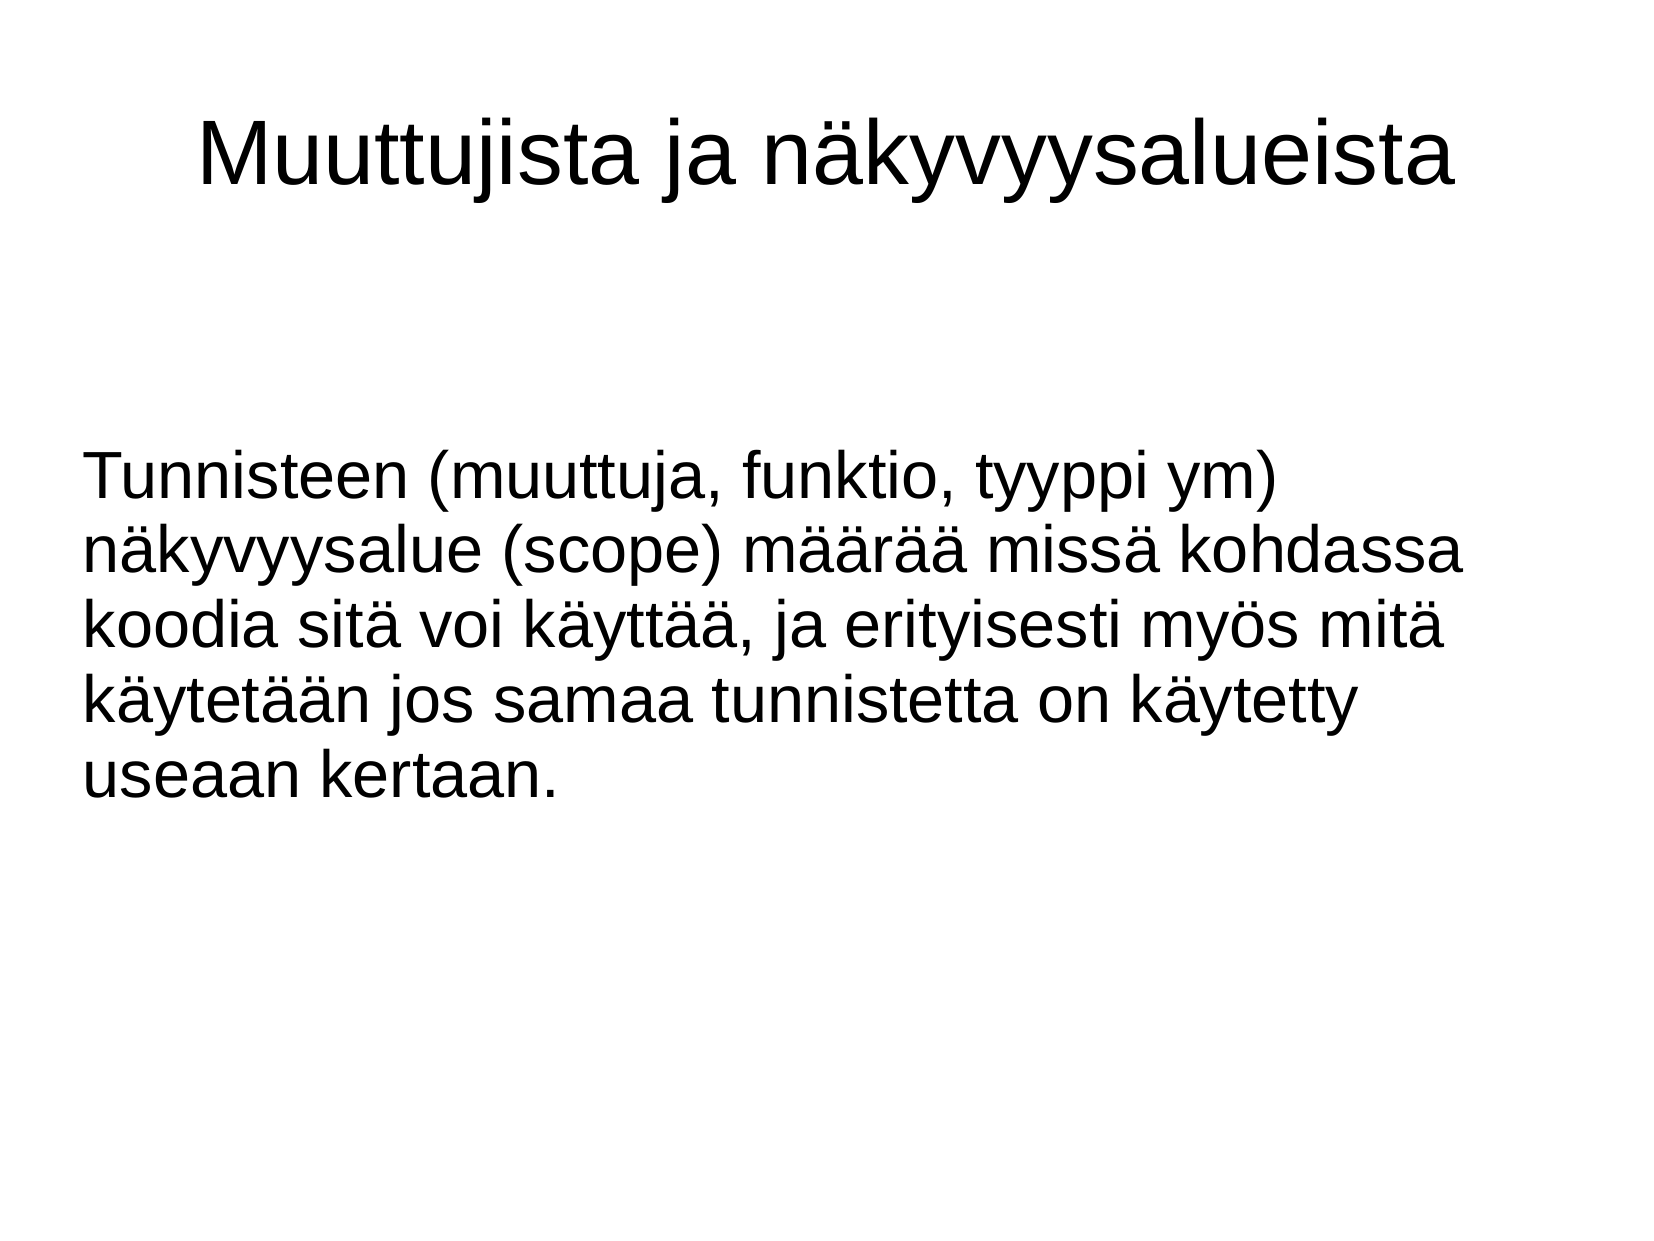

# Muuttujista ja näkyvyysalueista
Tunnisteen (muuttuja, funktio, tyyppi ym) näkyvyysalue (scope) määrää missä kohdassa koodia sitä voi käyttää, ja erityisesti myös mitä käytetään jos samaa tunnistetta on käytetty useaan kertaan.